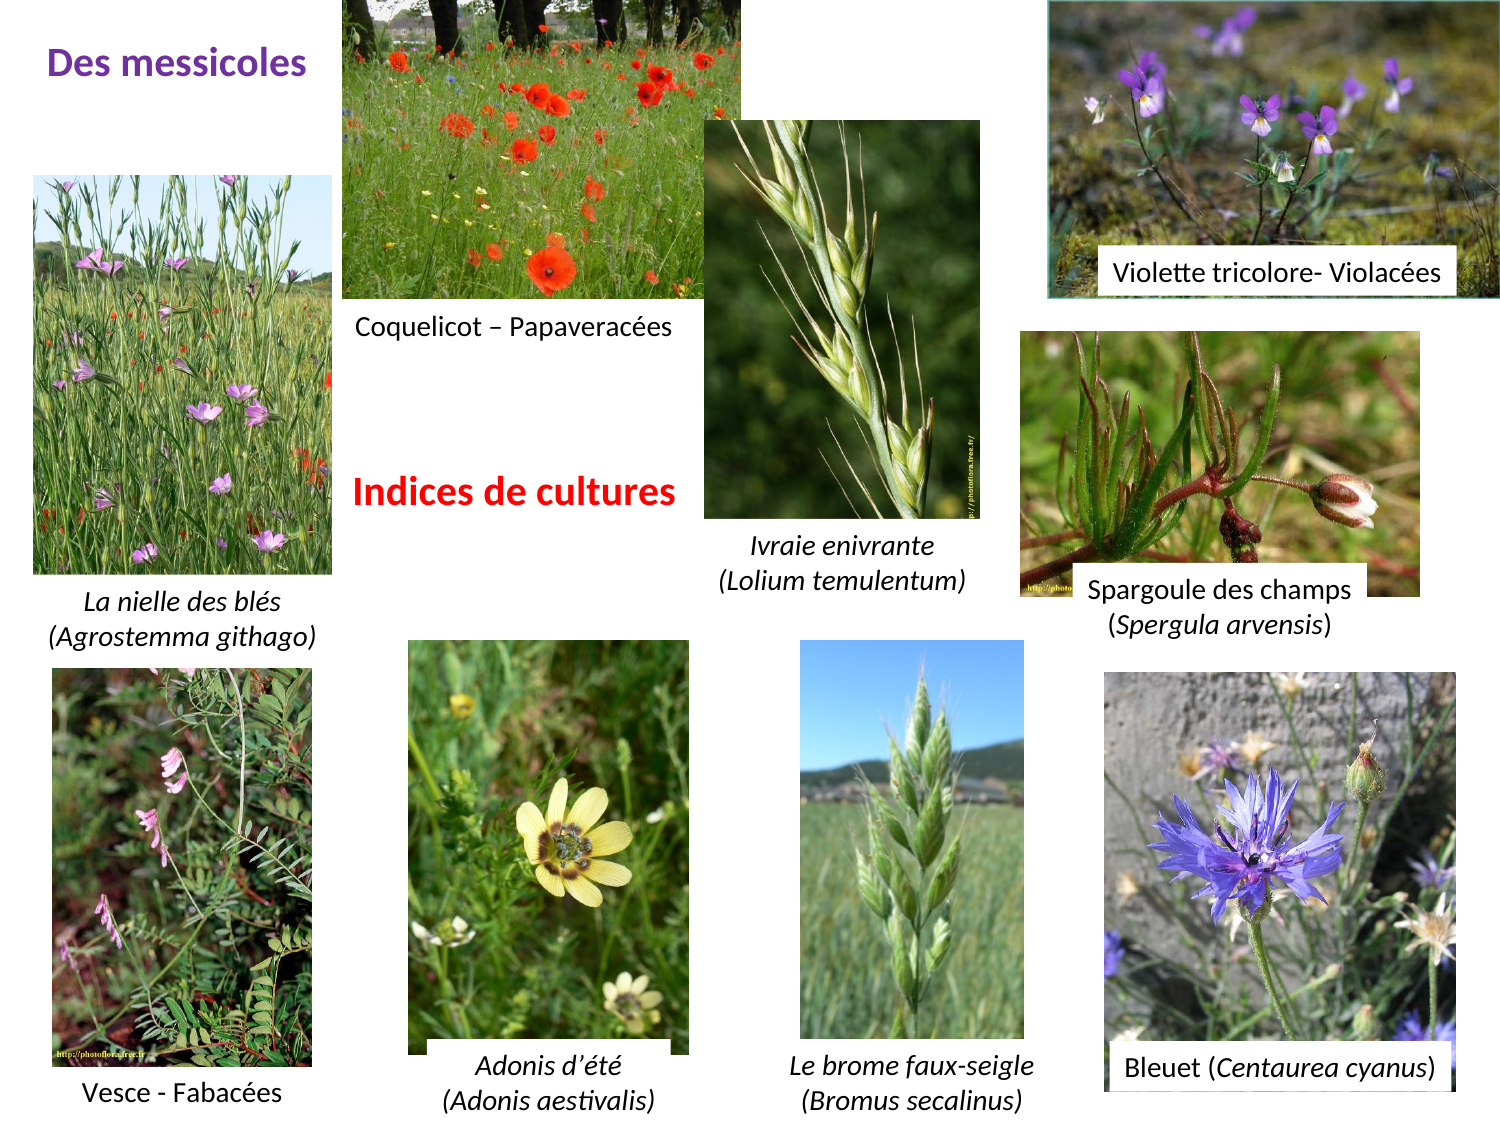

Des messicoles
Violette tricolore- Violacées
Coquelicot – Papaveracées
Indices de cultures
Ivraie enivrante
(Lolium temulentum)
Spargoule des champs
(Spergula arvensis)
La nielle des blés
(Agrostemma githago)
Adonis d’été
(Adonis aestivalis)
Le brome faux-seigle
(Bromus secalinus)
Bleuet (Centaurea cyanus)
Vesce - Fabacées